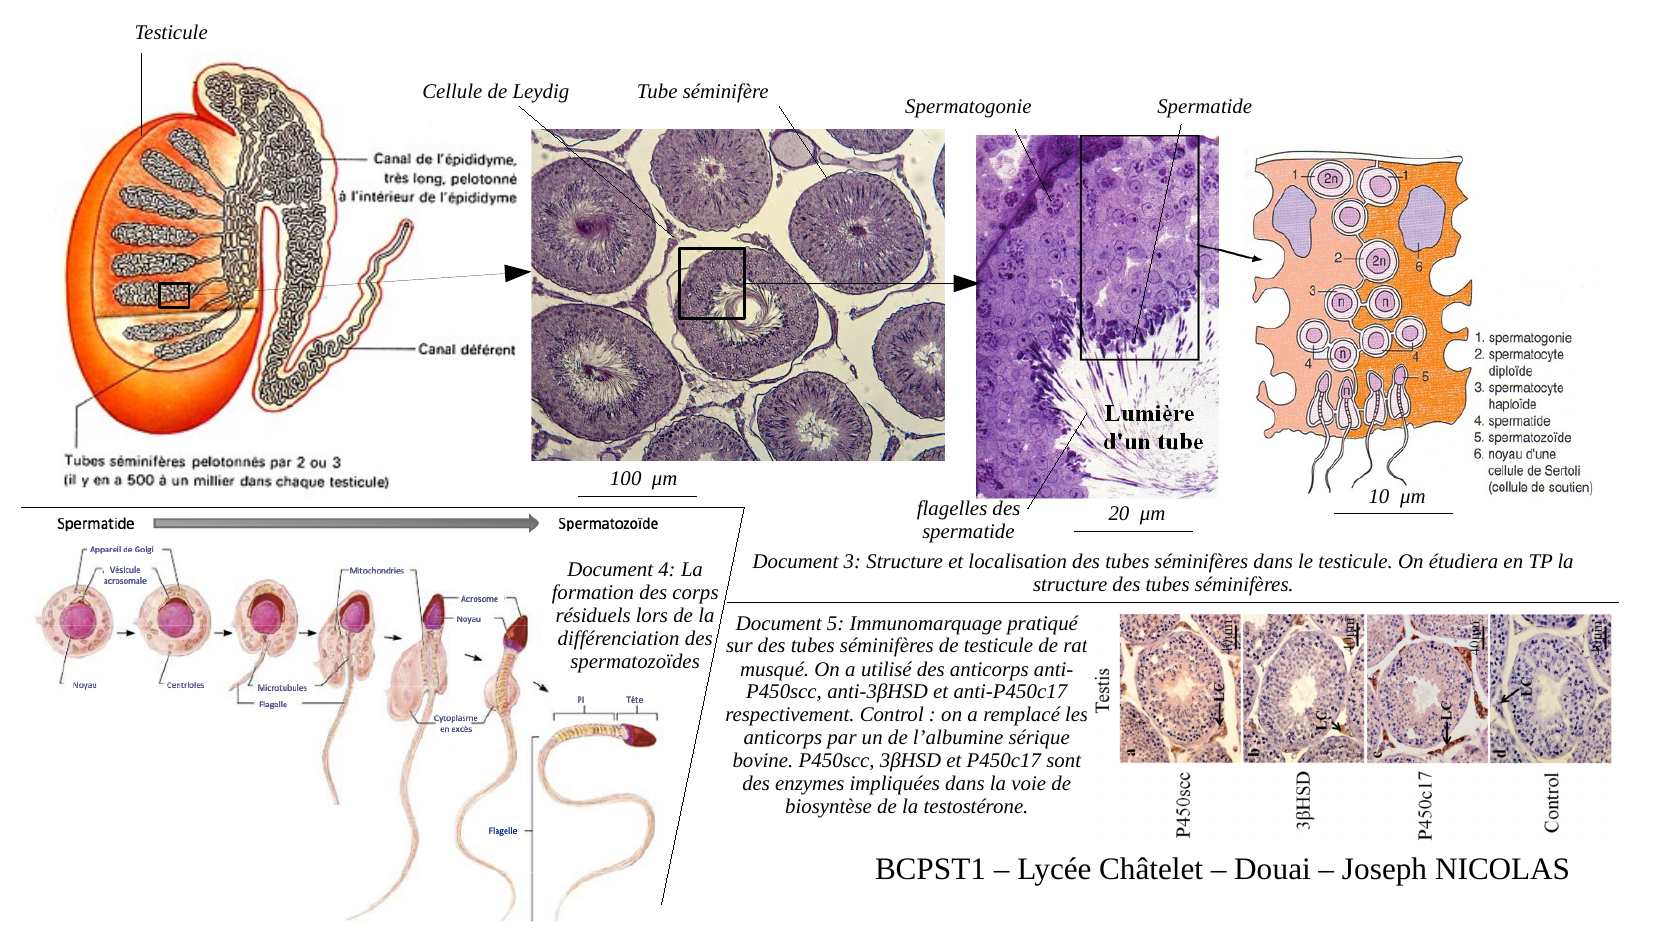

Testicule
Cellule de Leydig
Tube séminifère
Spermatogonie
Spermatide
100 μm
10 μm
flagelles des spermatide
20 μm
Document 4: La formation des corps résiduels lors de la différenciation des spermatozoïdes
Document 3: Structure et localisation des tubes séminifères dans le testicule. On étudiera en TP la structure des tubes séminifères.
Document 5: Immunomarquage pratiqué sur des tubes séminifères de testicule de rat musqué. On a utilisé des anticorps anti-P450scc, anti-3βHSD et anti-P450c17 respectivement. Control : on a remplacé les anticorps par un de l’albumine sérique bovine. P450scc, 3βHSD et P450c17 sont des enzymes impliquées dans la voie de biosyntèse de la testostérone.
BCPST1 – Lycée Châtelet – Douai – Joseph NICOLAS